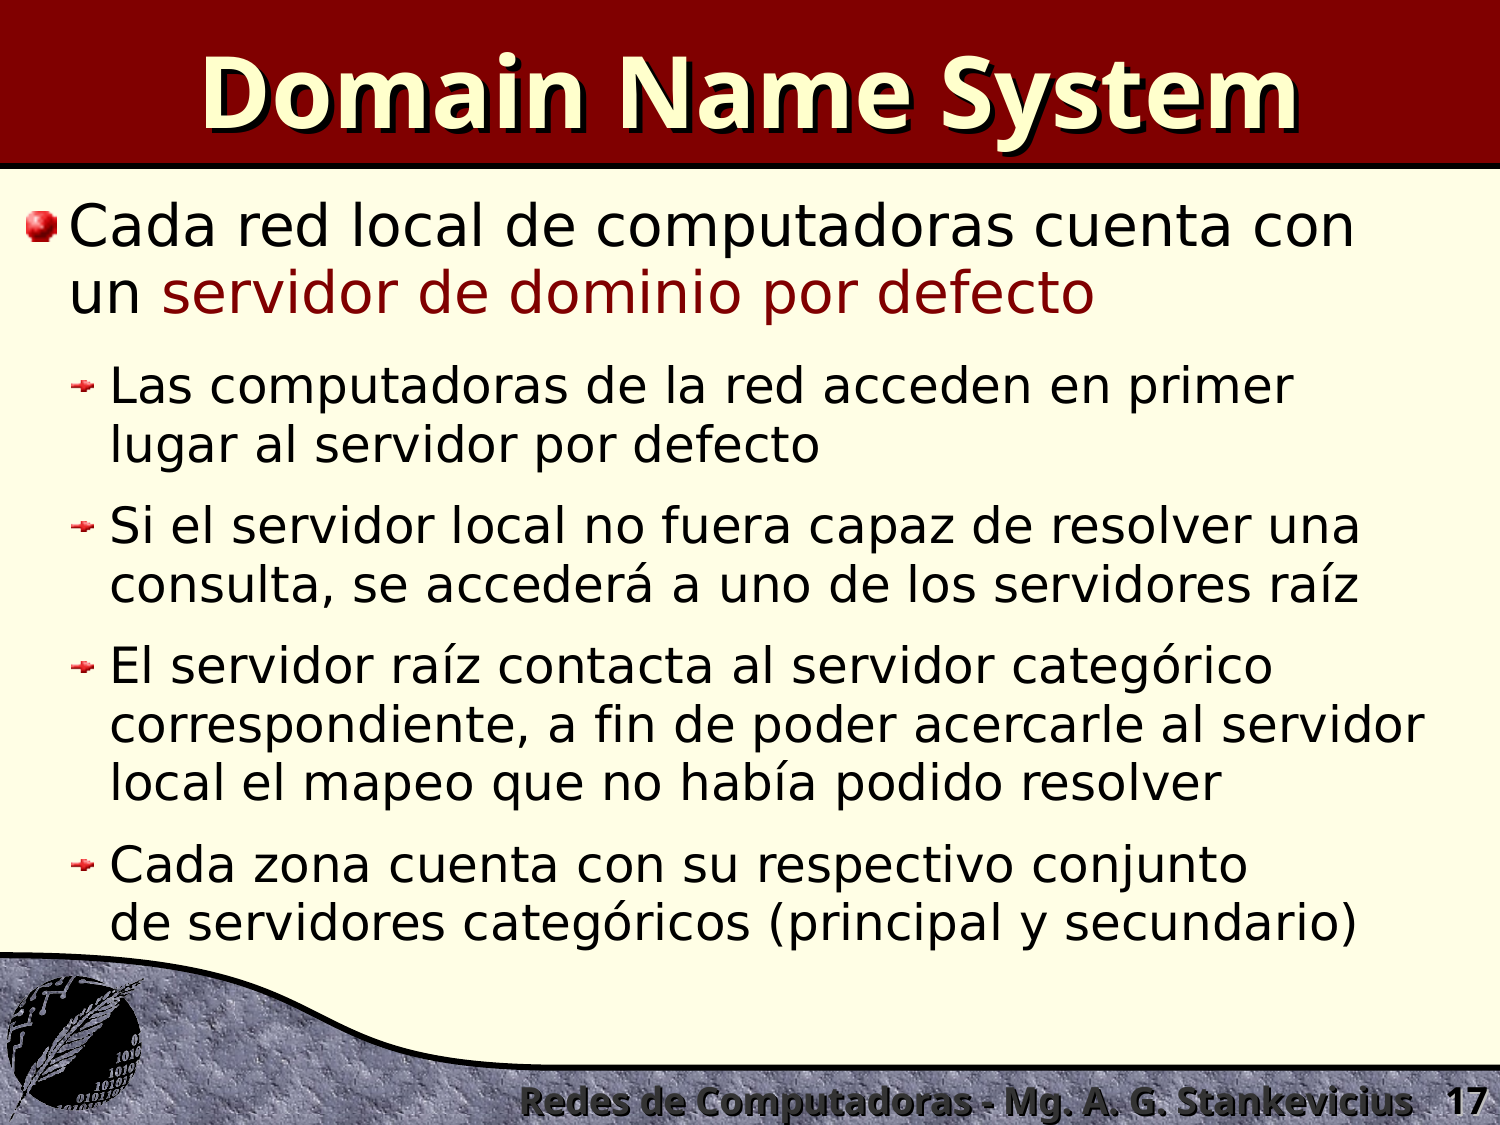

# Domain Name System
Cada red local de computadoras cuenta con
un servidor de dominio por defecto
Las computadoras de la red acceden en primer
lugar al servidor por defecto
Si el servidor local no fuera capaz de resolver una consulta, se accederá a uno de los servidores raíz
El servidor raíz contacta al servidor categórico correspondiente, a fin de poder acercarle al servidor
local el mapeo que no había podido resolver
Cada zona cuenta con su respectivo conjunto
de servidores categóricos (principal y secundario)
17